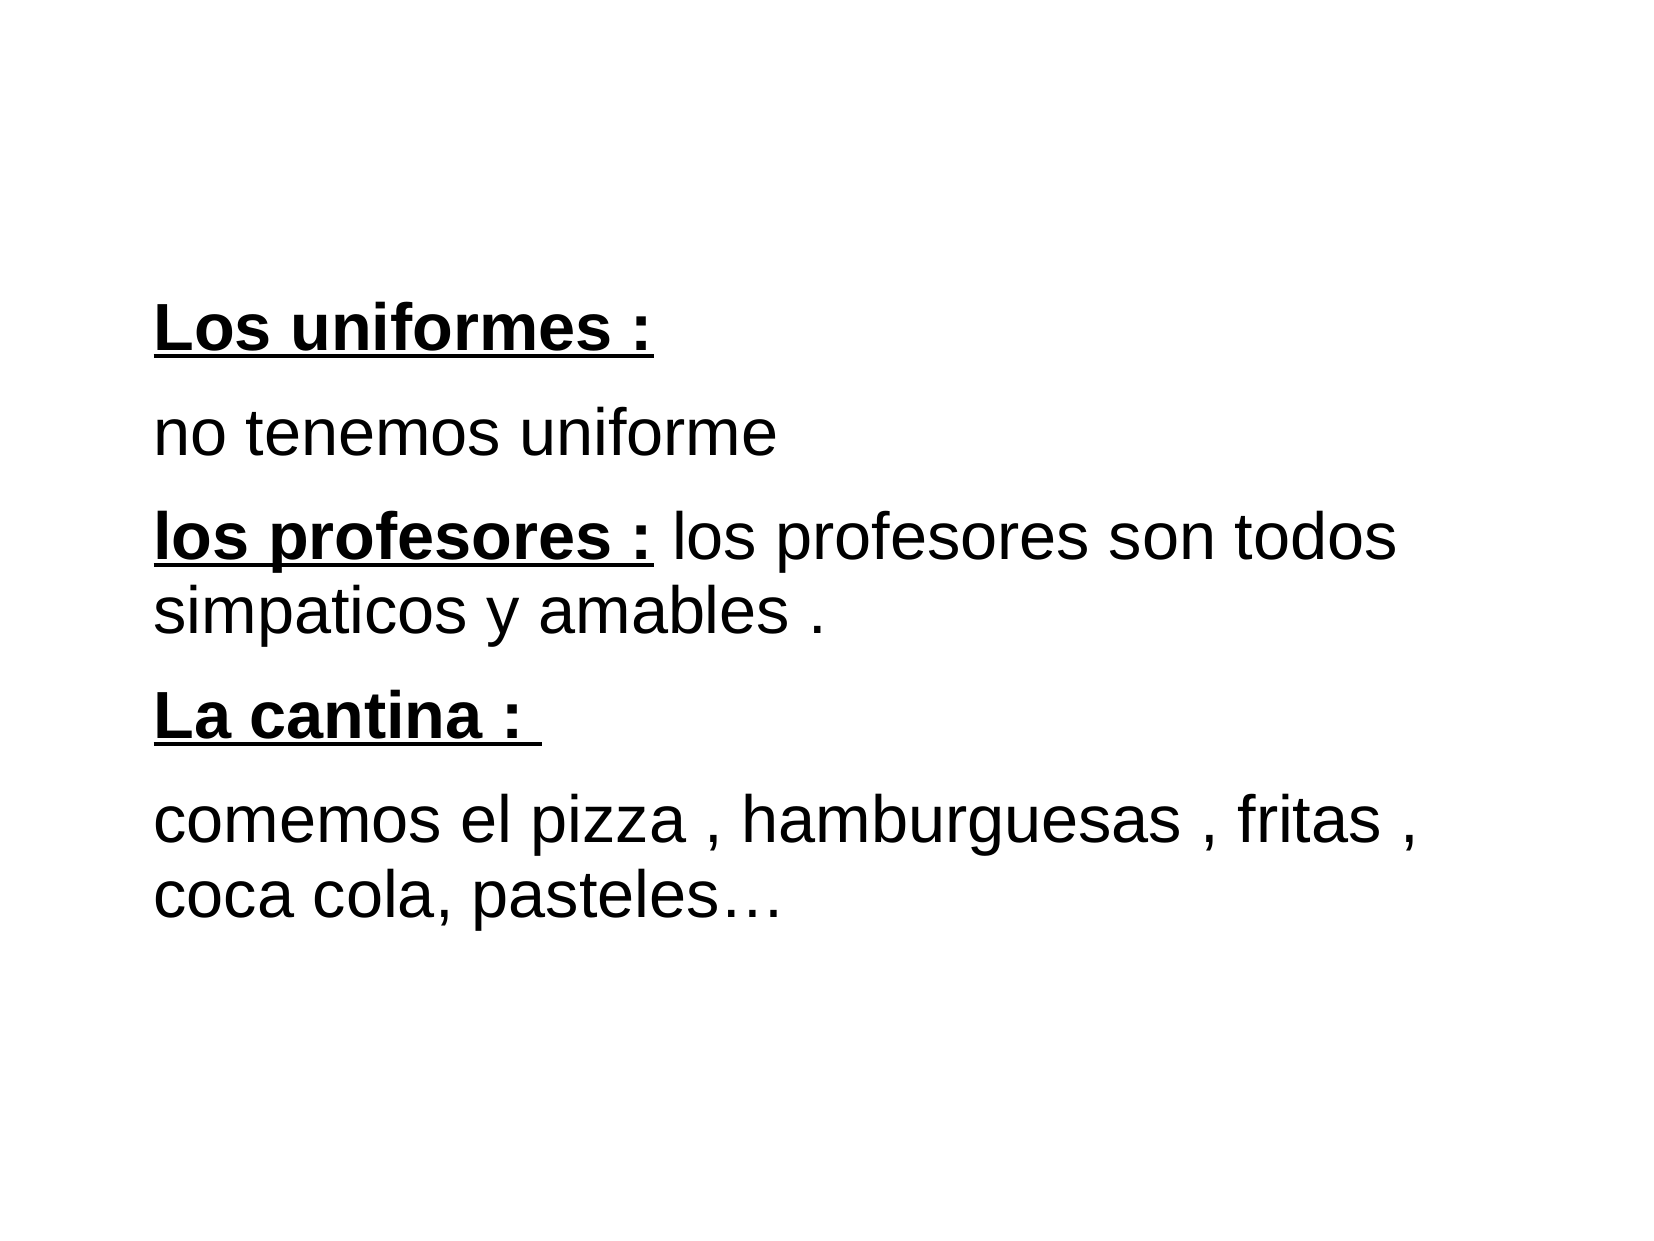

#
Los uniformes :
no tenemos uniforme
los profesores : los profesores son todos simpaticos y amables .
La cantina :
comemos el pizza , hamburguesas , fritas , coca cola, pasteles…